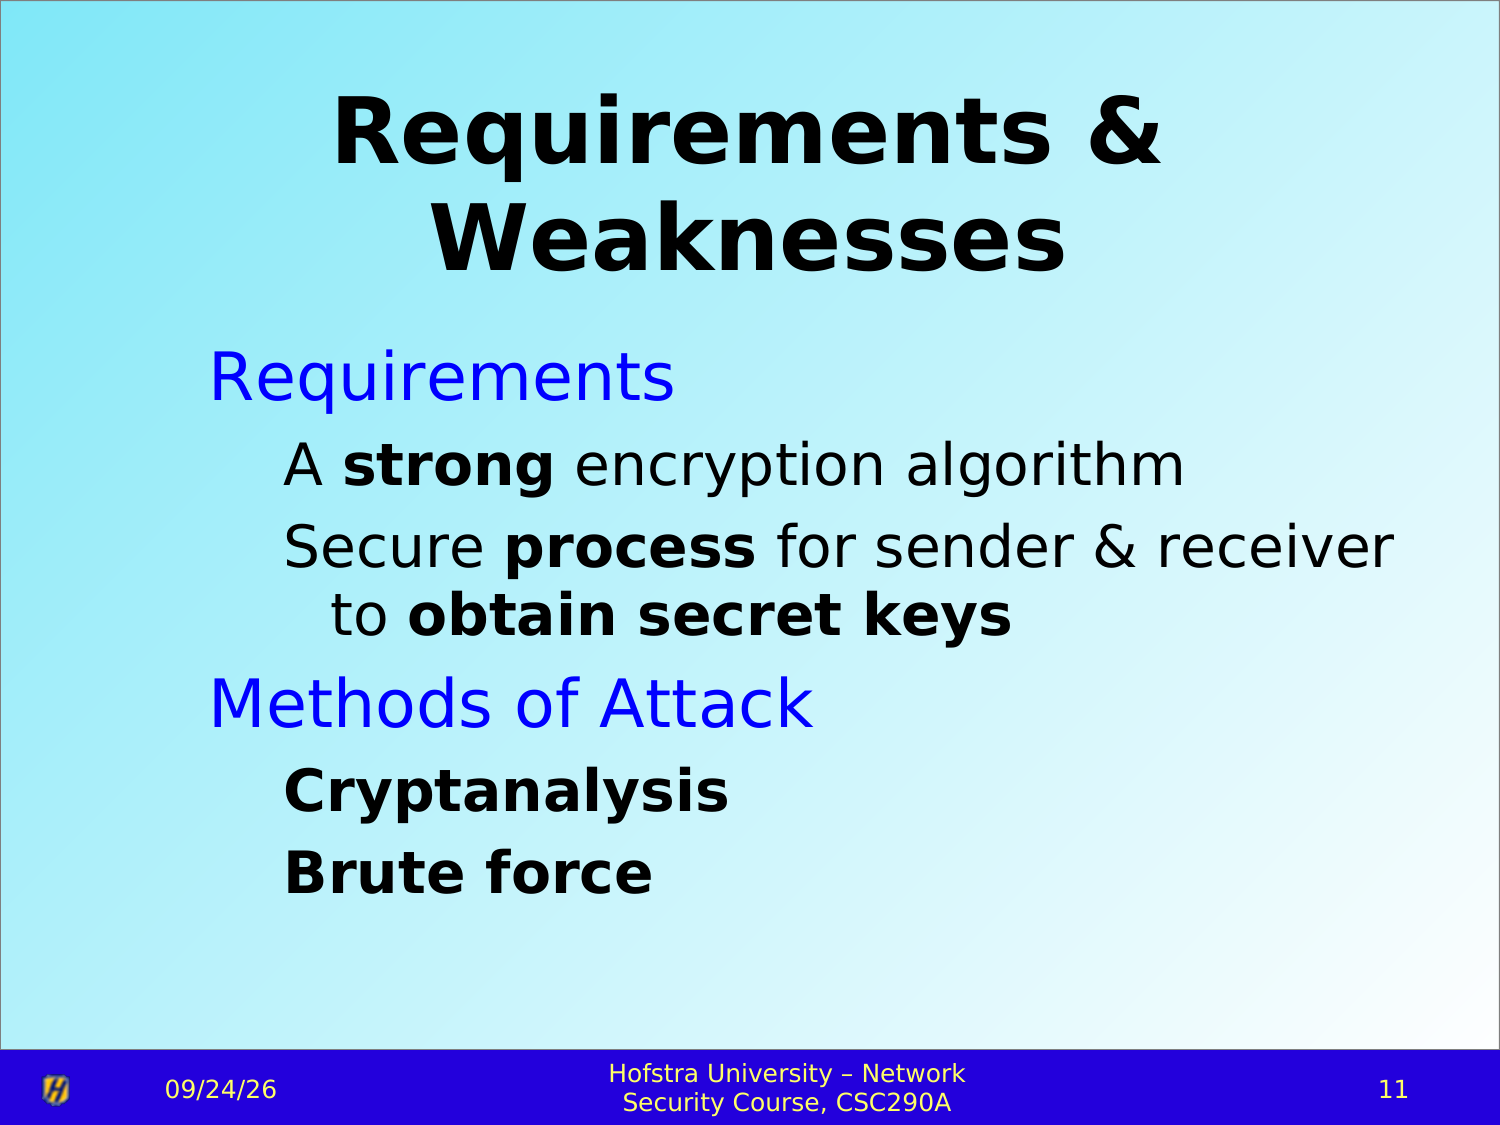

# Requirements & Weaknesses
Requirements
A strong encryption algorithm
Secure process for sender & receiver to obtain secret keys
Methods of Attack
Cryptanalysis
Brute force
11